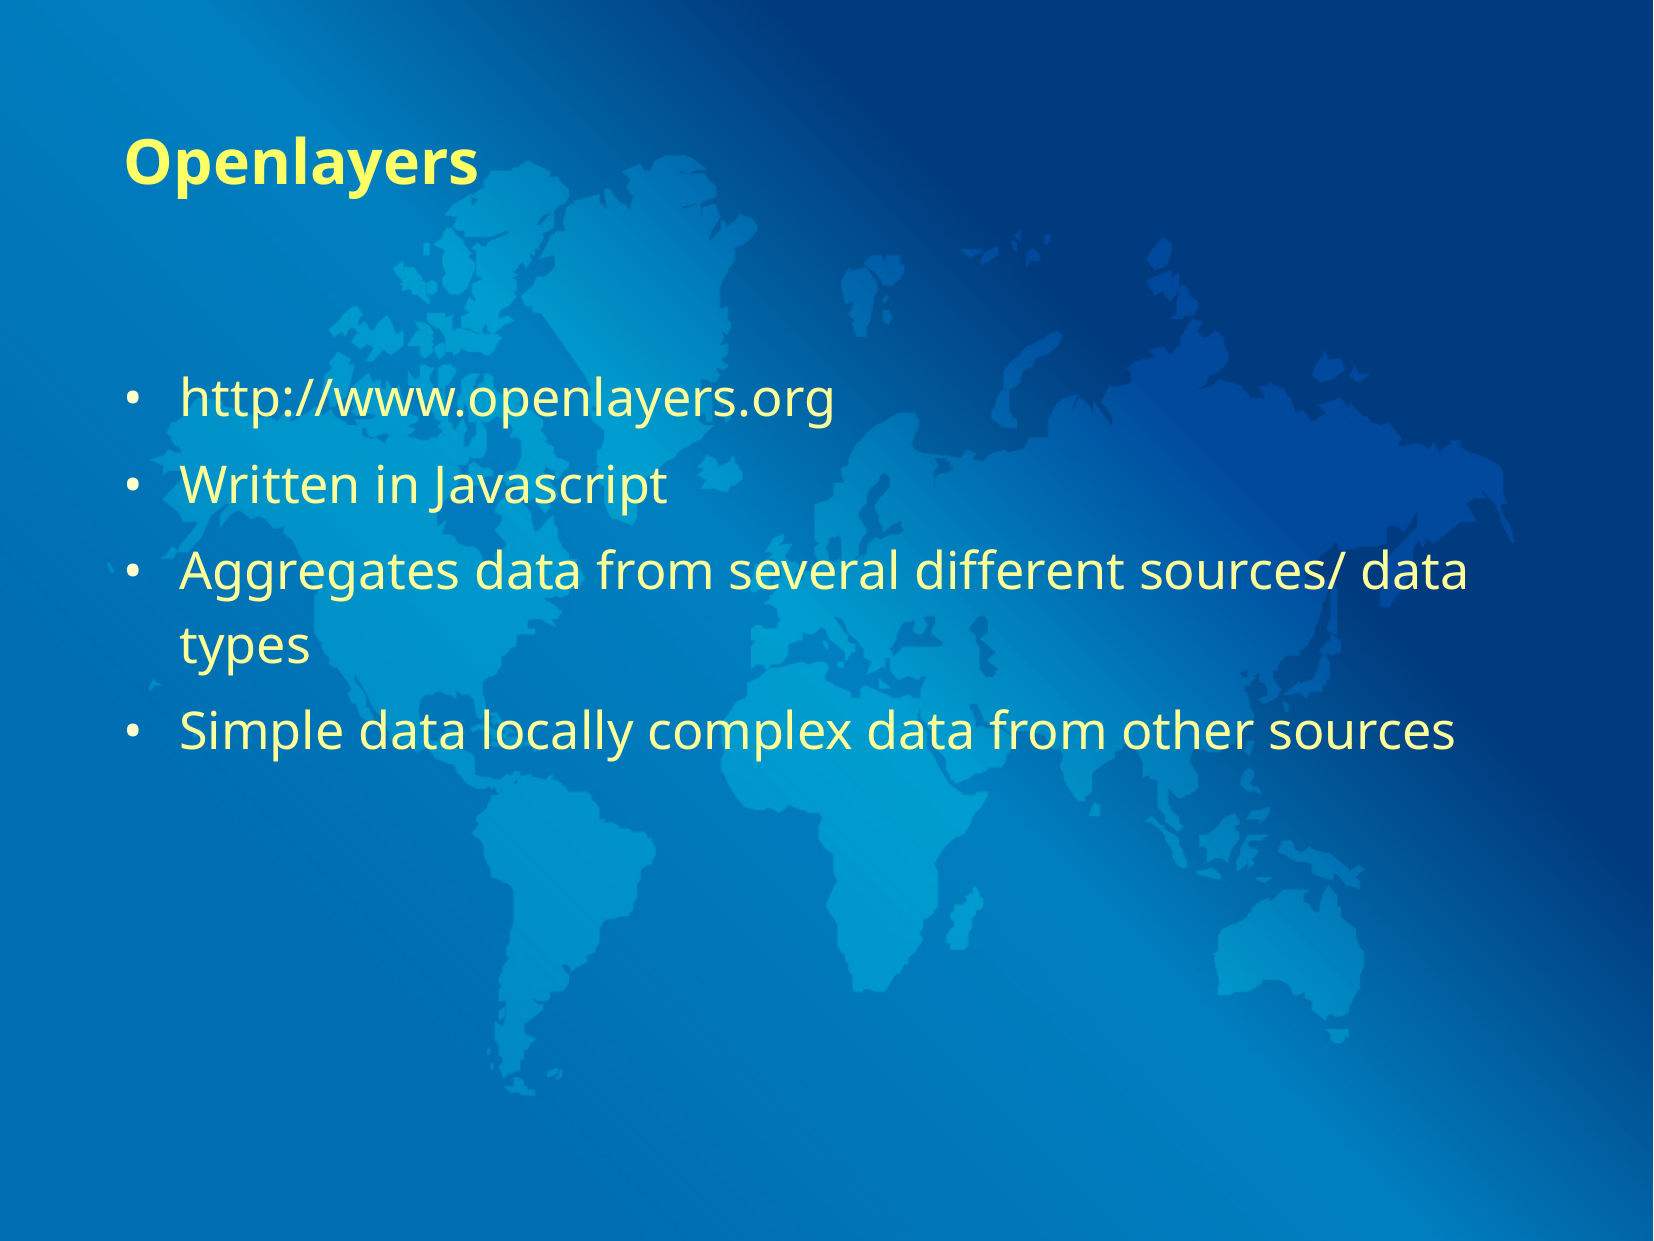

# Openlayers
http://www.openlayers.org
Written in Javascript
Aggregates data from several different sources/ data types
Simple data locally complex data from other sources